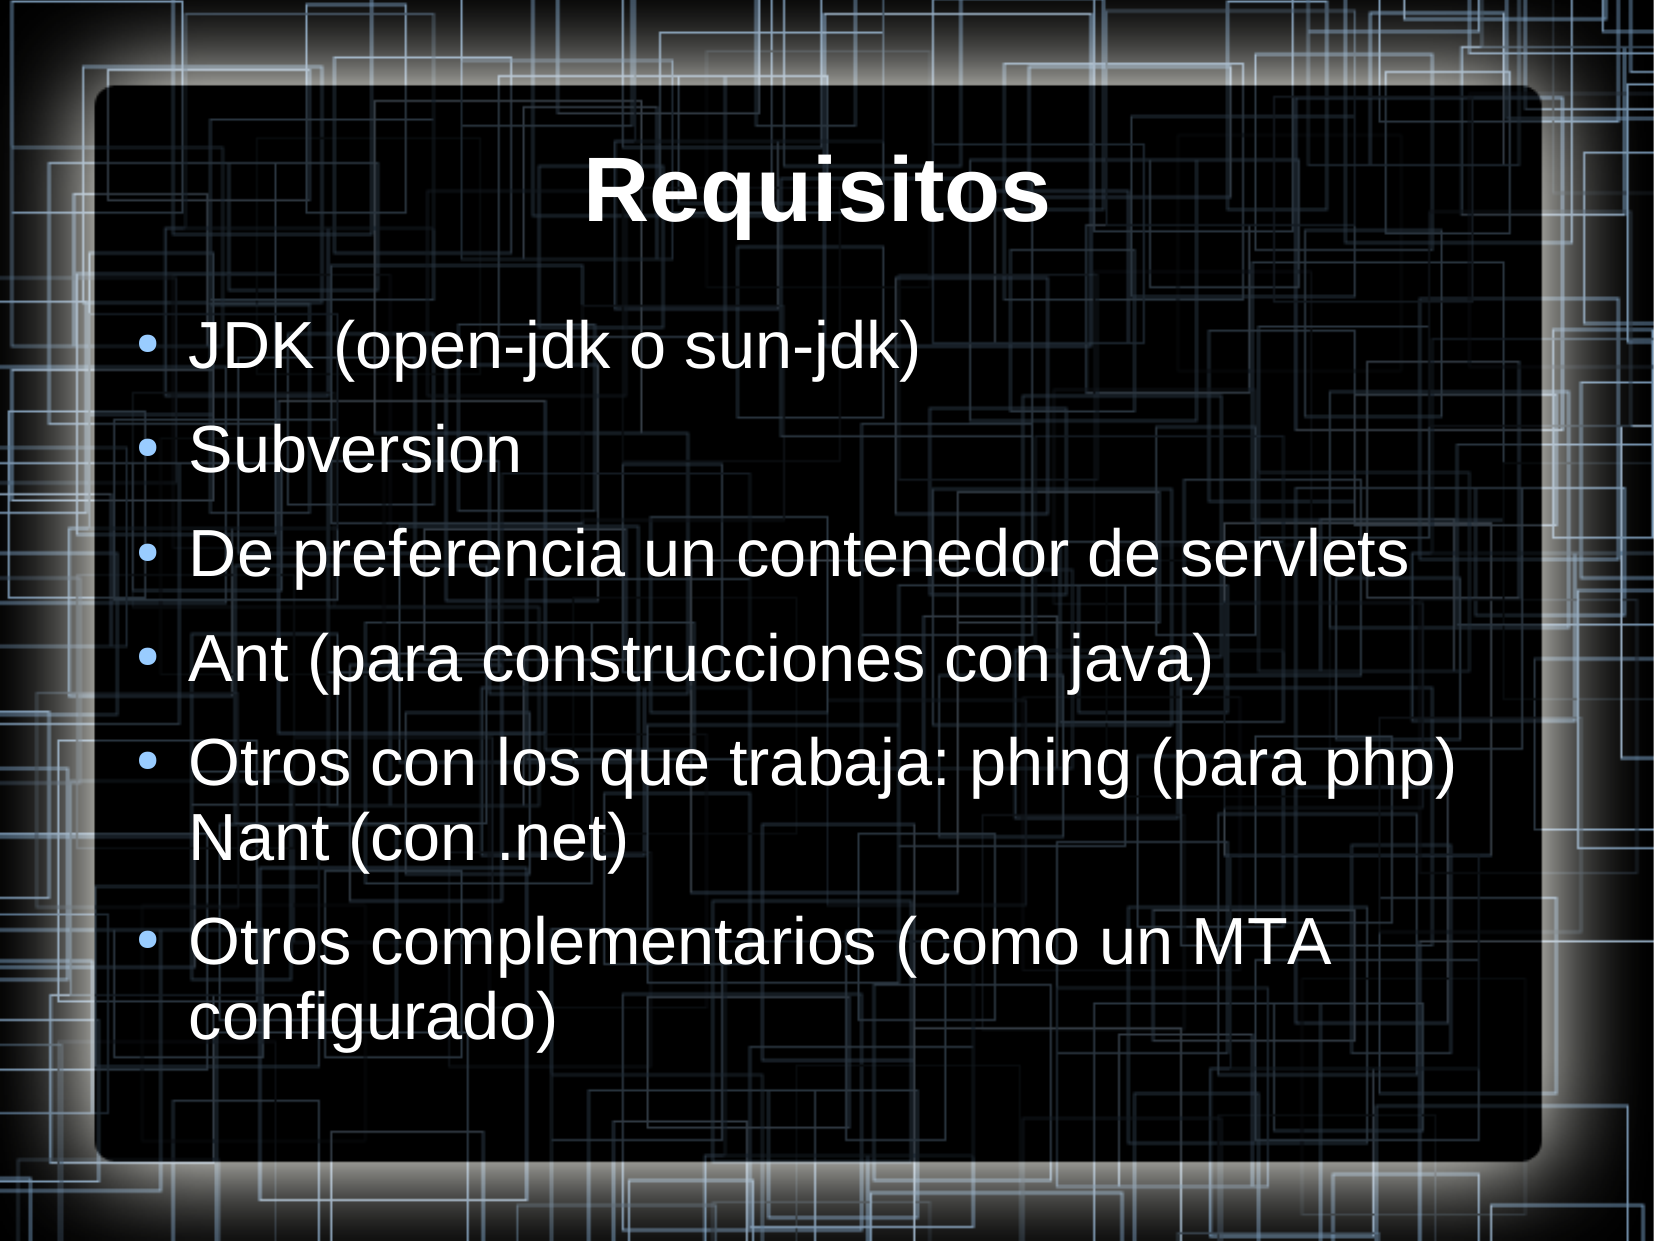

# Requisitos
JDK (open-jdk o sun-jdk)
Subversion
De preferencia un contenedor de servlets
Ant (para construcciones con java)
Otros con los que trabaja: phing (para php) Nant (con .net)
Otros complementarios (como un MTA configurado)